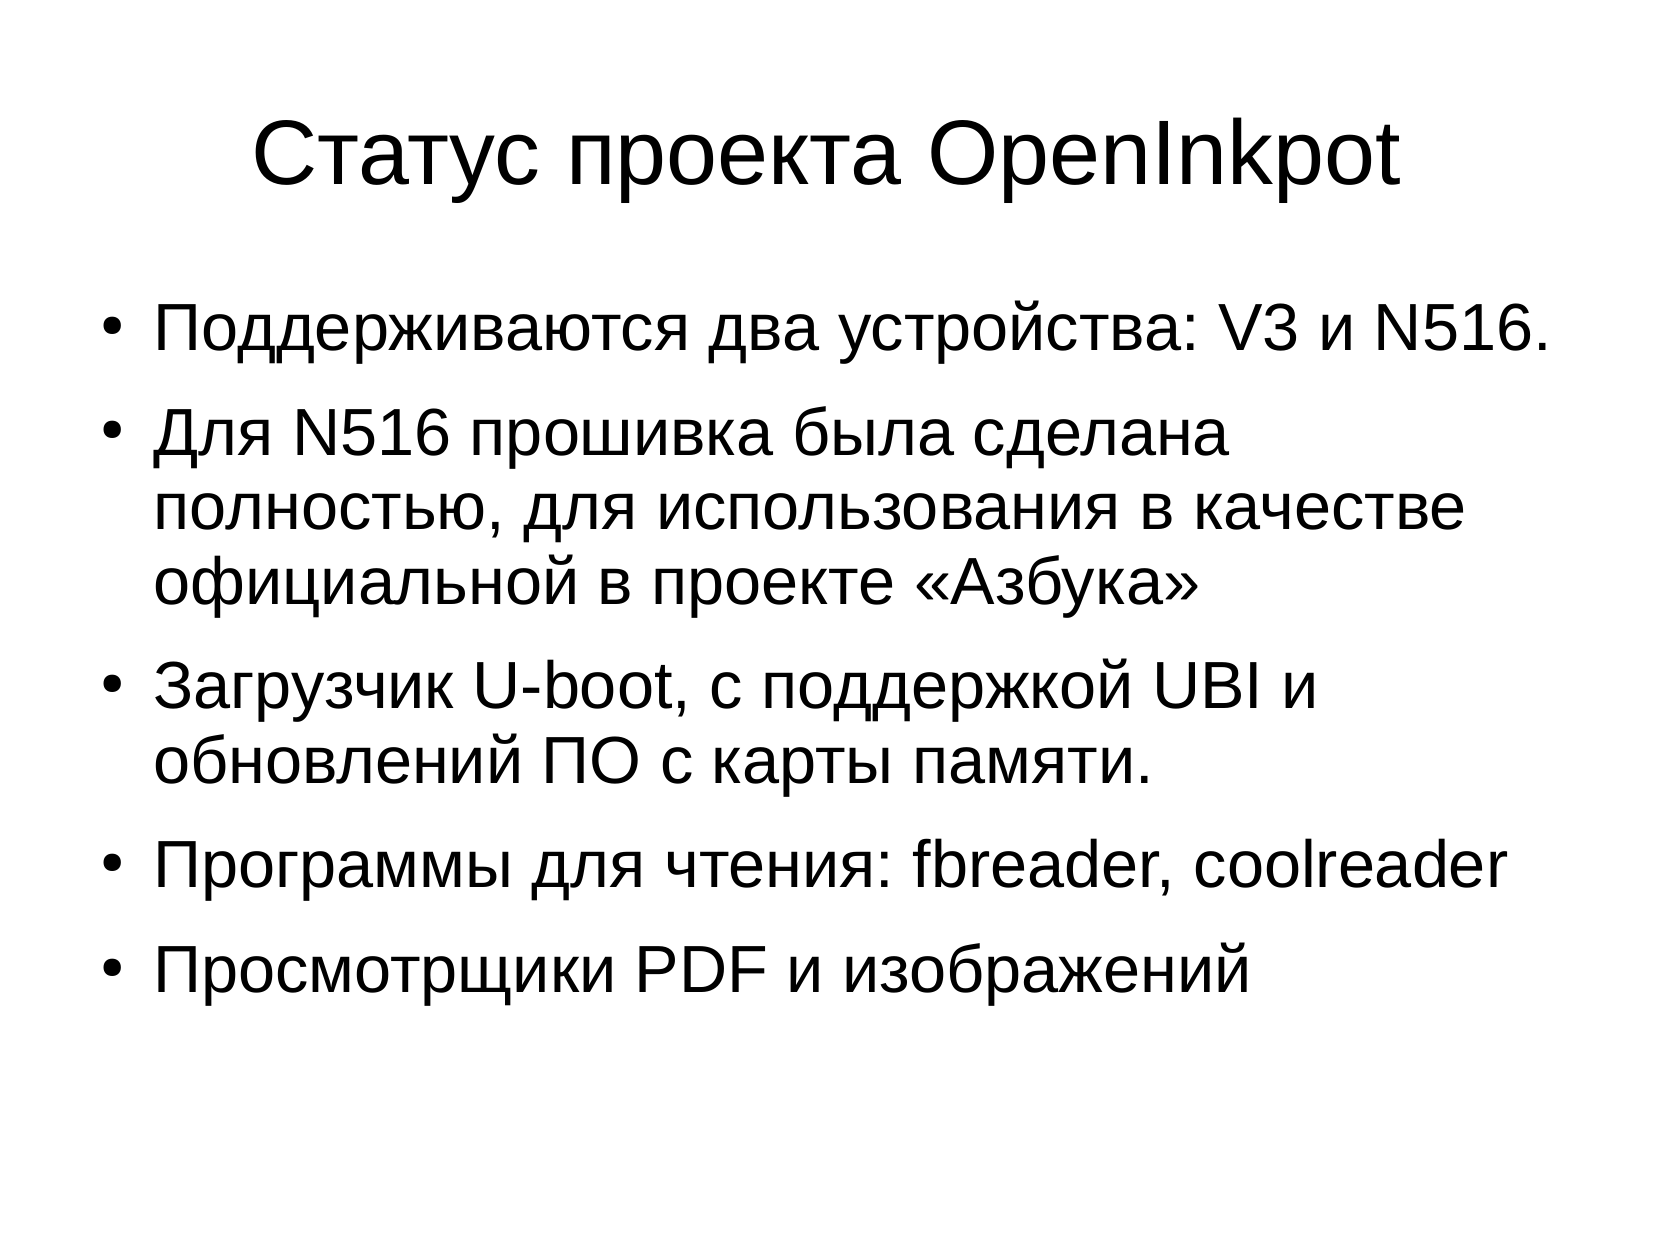

# Статус проекта OpenInkpot
Поддерживаются два устройства: V3 и N516.
Для N516 прошивка была сделана полностью, для использования в качестве официальной в проекте «Азбука»
Загрузчик U-boot, с поддержкой UBI и обновлений ПО с карты памяти.
Программы для чтения: fbreader, coolreader
Просмотрщики PDF и изображений